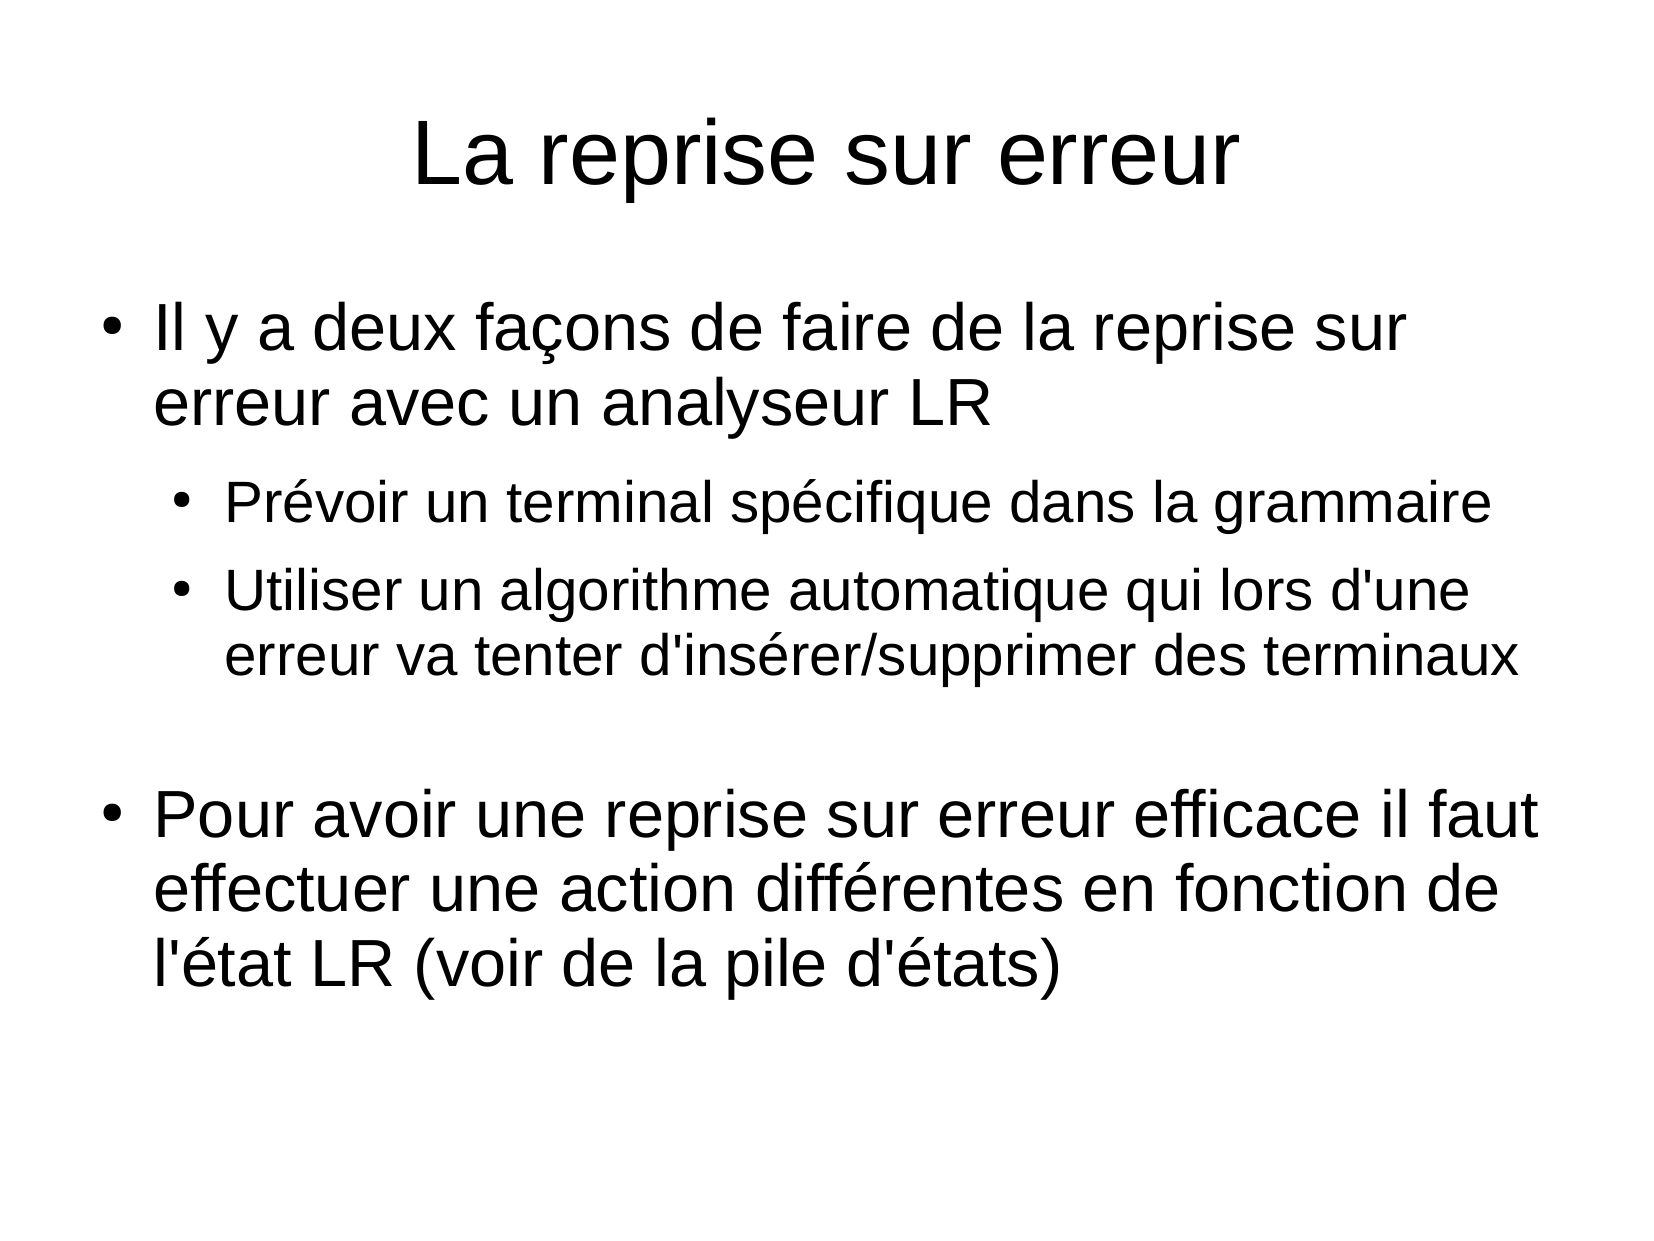

# La reprise sur erreur
Il y a deux façons de faire de la reprise sur erreur avec un analyseur LR
Prévoir un terminal spécifique dans la grammaire
Utiliser un algorithme automatique qui lors d'une erreur va tenter d'insérer/supprimer des terminaux
Pour avoir une reprise sur erreur efficace il faut effectuer une action différentes en fonction de l'état LR (voir de la pile d'états)